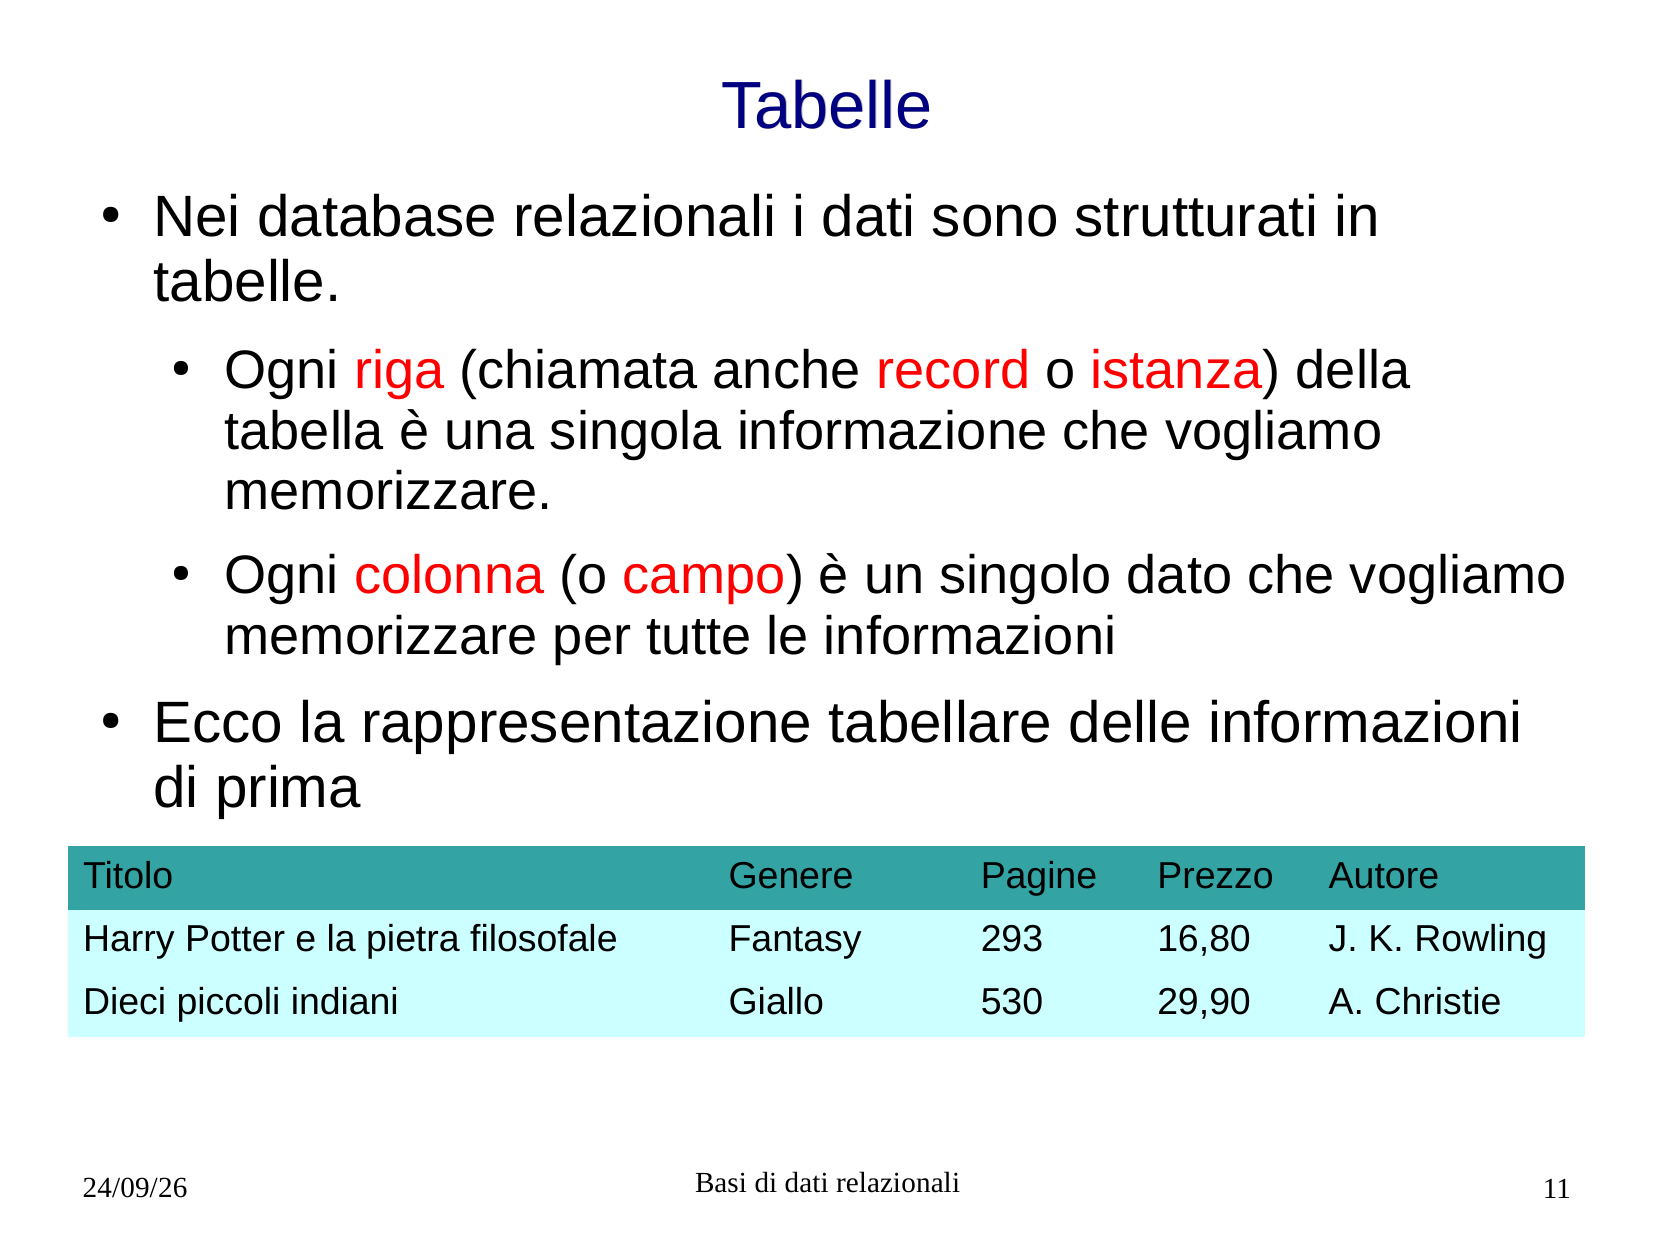

# Tabelle
Nei database relazionali i dati sono strutturati in tabelle.
Ogni riga (chiamata anche record o istanza) della tabella è una singola informazione che vogliamo memorizzare.
Ogni colonna (o campo) è un singolo dato che vogliamo memorizzare per tutte le informazioni
Ecco la rappresentazione tabellare delle informazioni di prima
| Titolo | Genere | Pagine | Prezzo | Autore |
| --- | --- | --- | --- | --- |
| Harry Potter e la pietra filosofale | Fantasy | 293 | 16,80 | J. K. Rowling |
| Dieci piccoli indiani | Giallo | 530 | 29,90 | A. Christie |